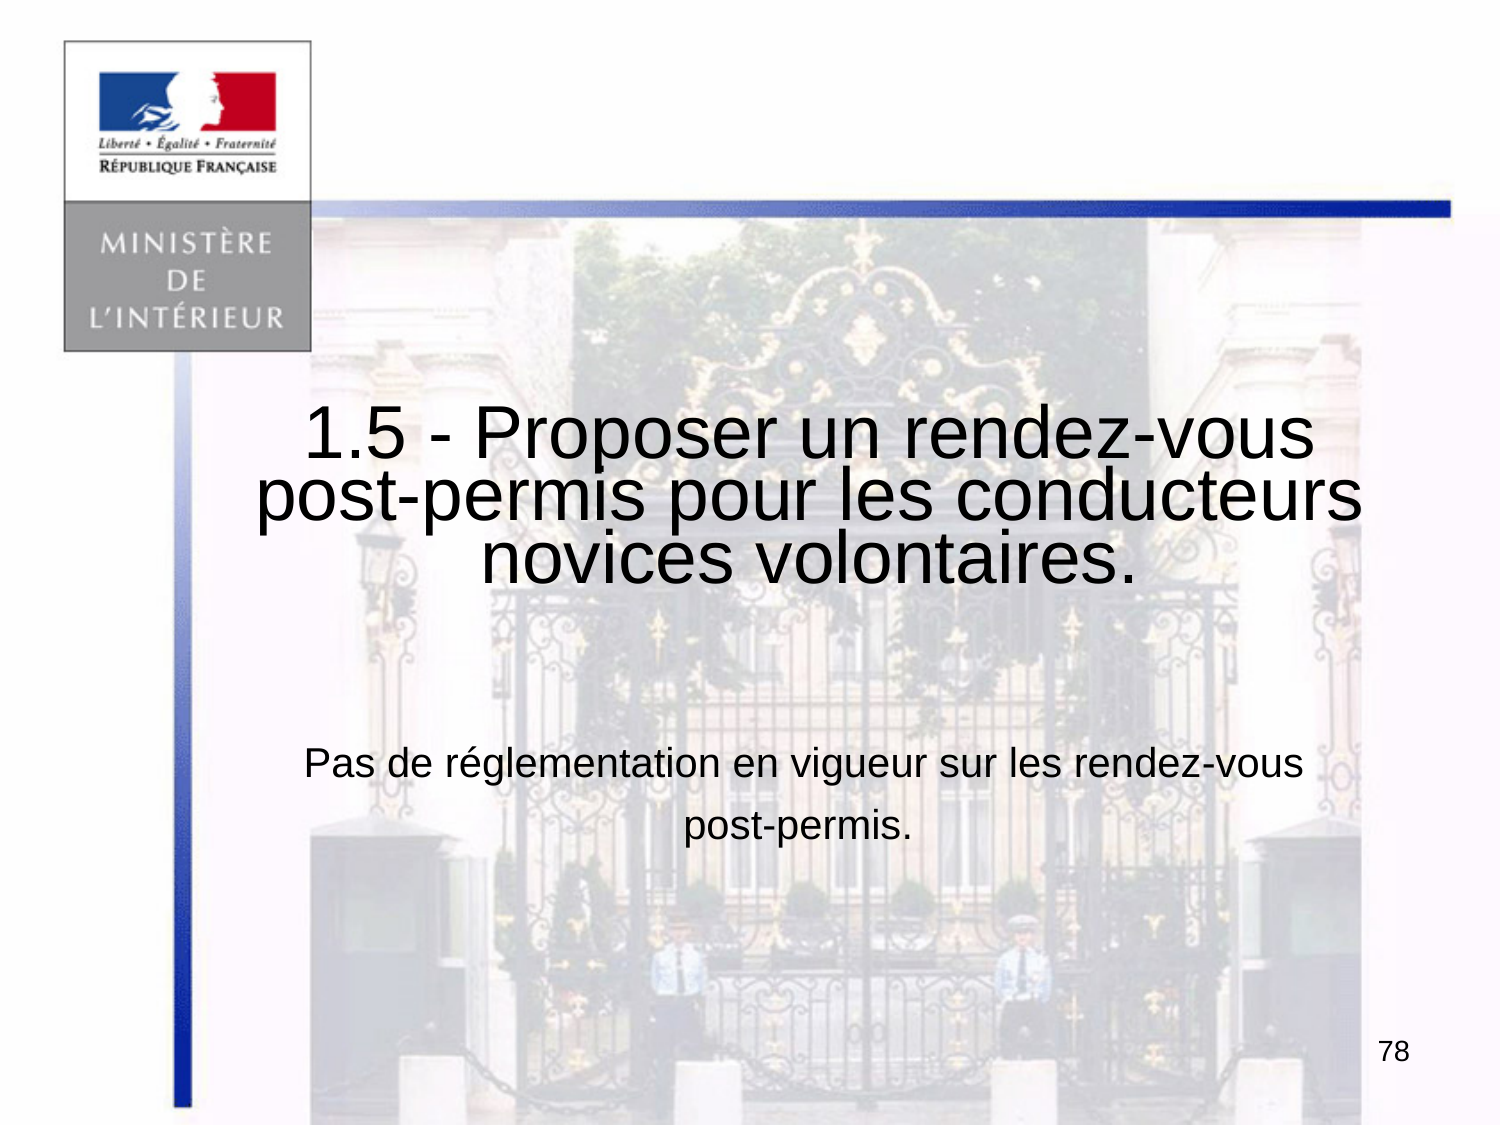

# 1.5 - Proposer un rendez-vous post-permis pour les conducteurs novices volontaires. Pas de réglementation en vigueur sur les rendez-vous post-permis.